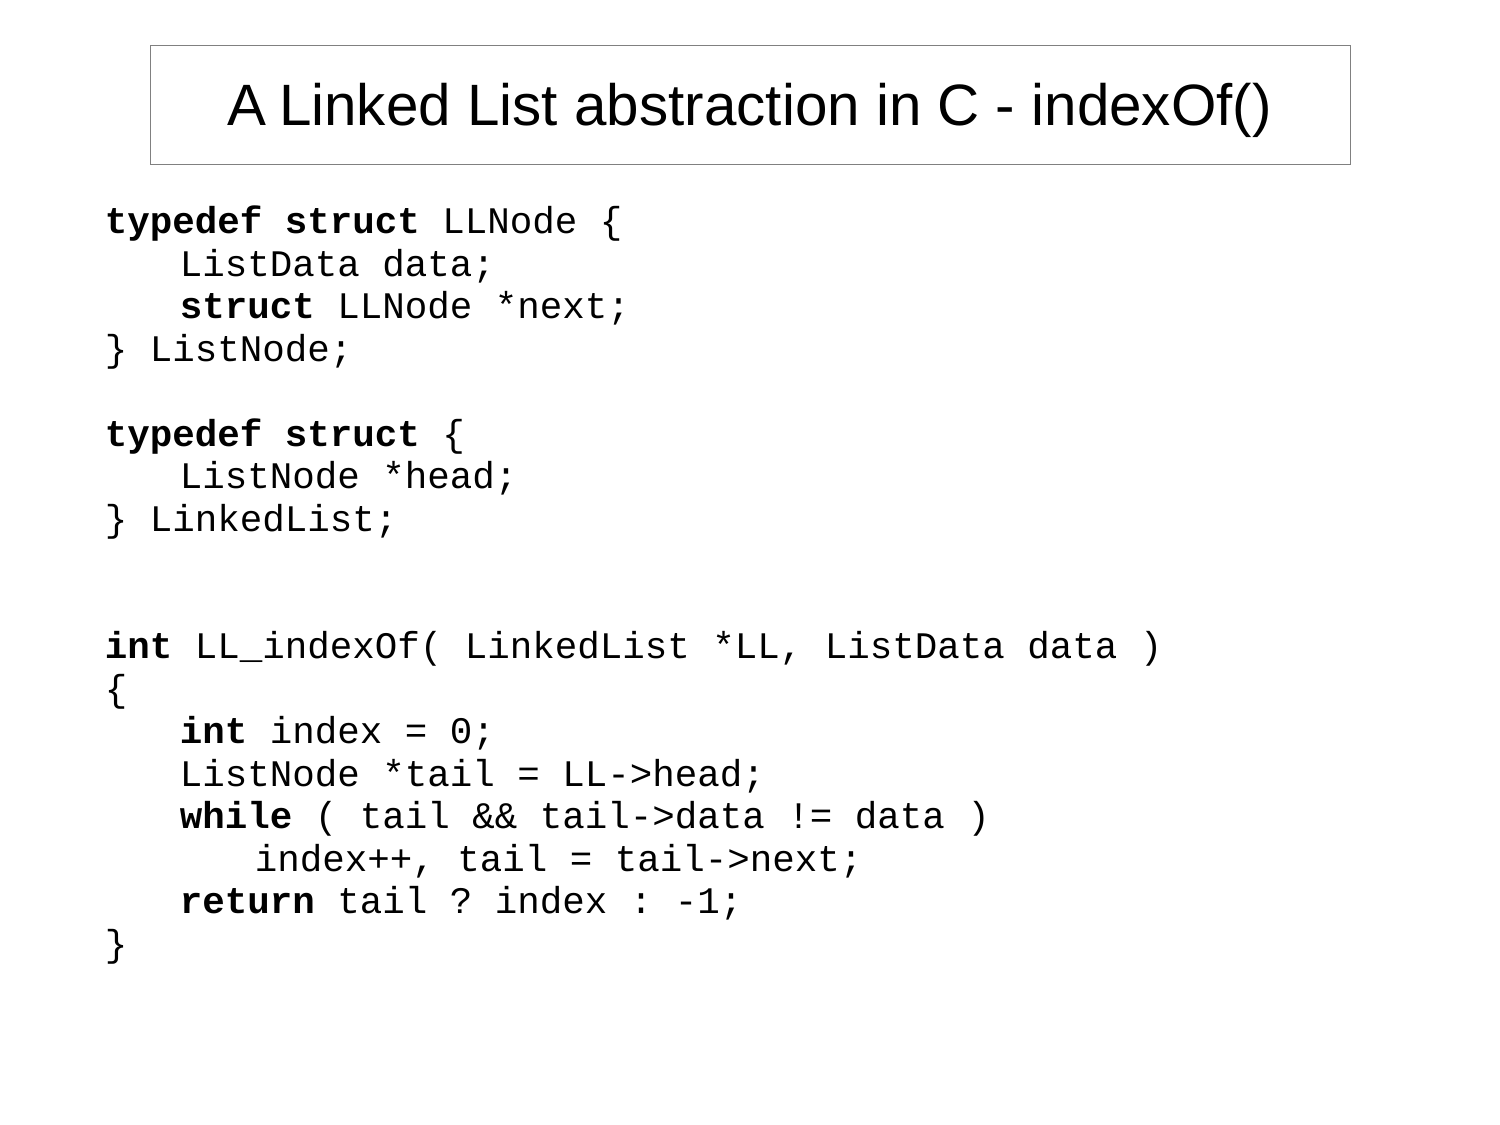

A Linked List abstraction in C - indexOf()
typedef struct LLNode {
	ListData data;
	struct LLNode *next;
} ListNode;
typedef struct {
	ListNode *head;
} LinkedList;
int LL_indexOf( LinkedList *LL, ListData data )
{
	int index = 0;
	ListNode *tail = LL->head;
	while ( tail && tail->data != data )
		index++, tail = tail->next;
	return tail ? index : -1;
}